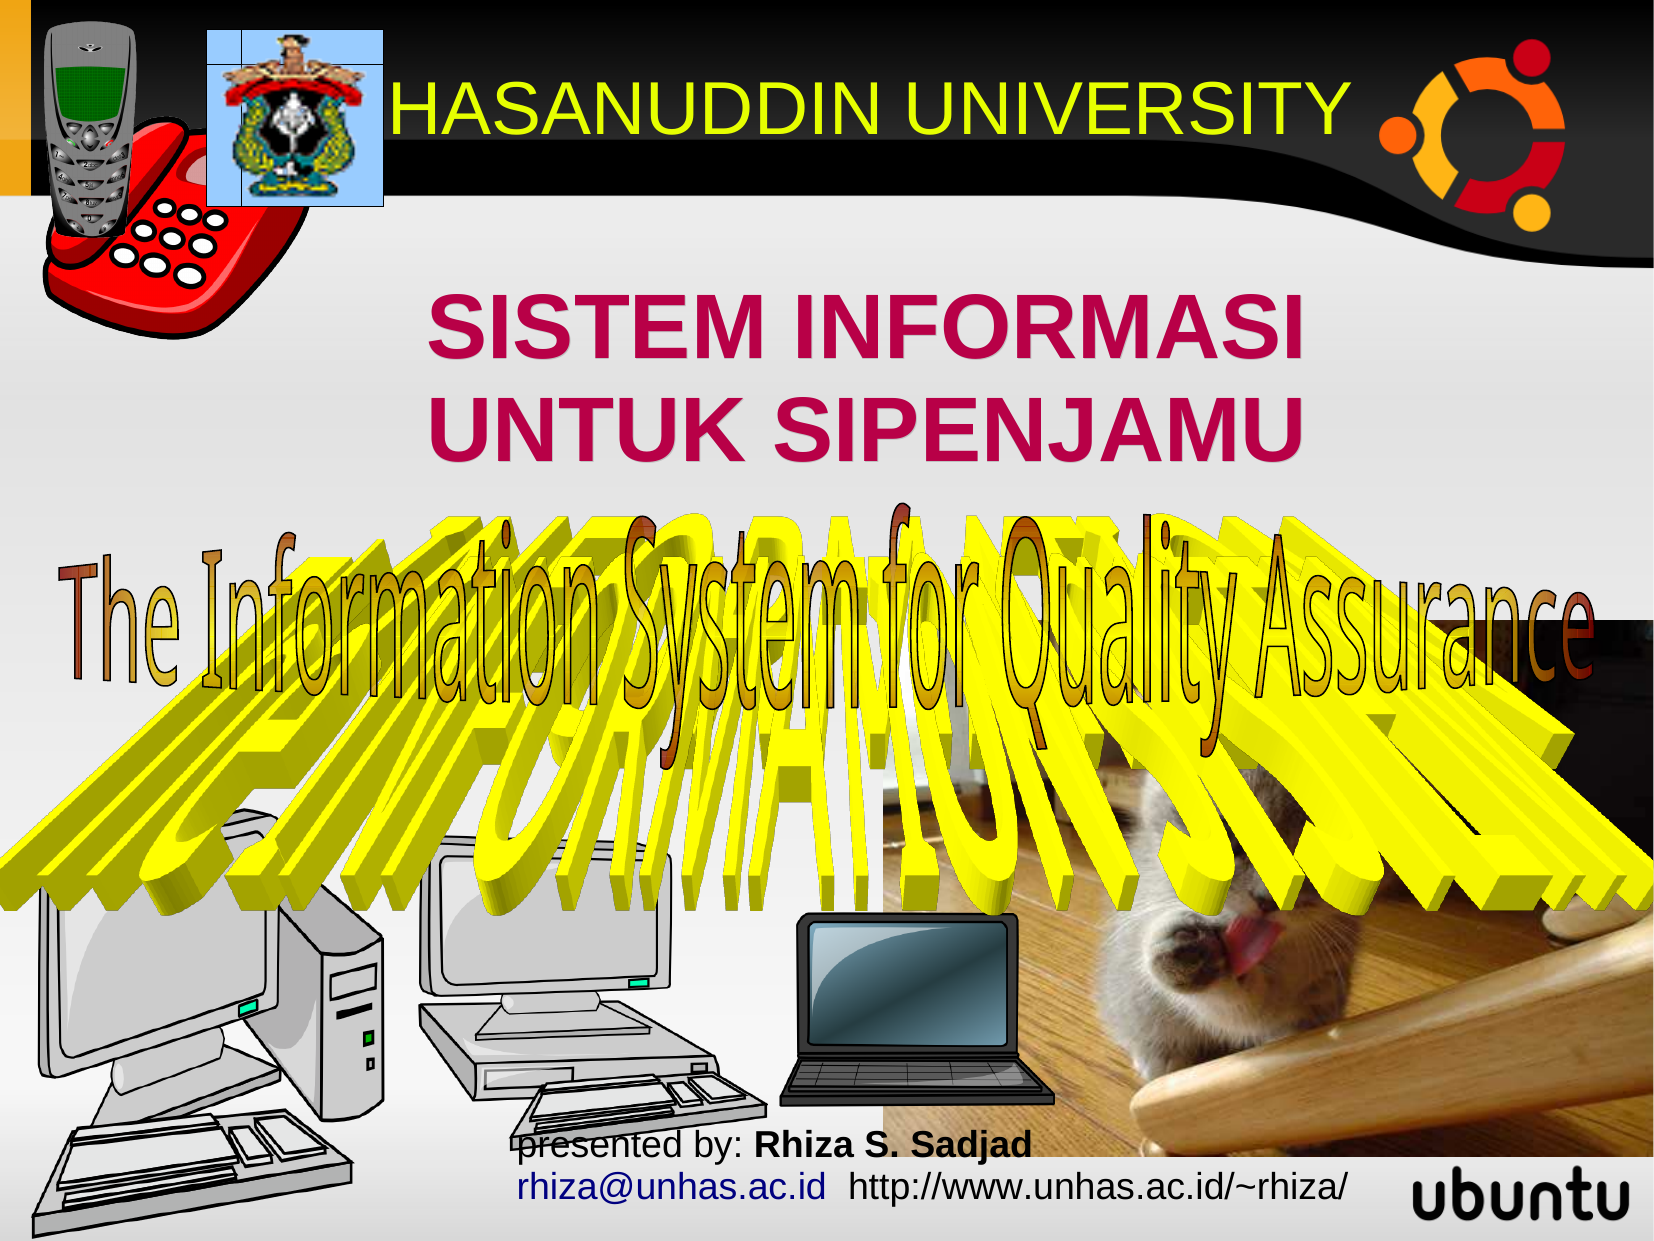

HASANUDDIN UNIVERSITY
# SISTEM INFORMASI UNTUK SIPENJAMU
INFORMATION
The INFORMATION SYSTEM
The Information System for Quality Assurance
presented by: Rhiza S. Sadjad
rhiza@unhas.ac.id http://www.unhas.ac.id/~rhiza/